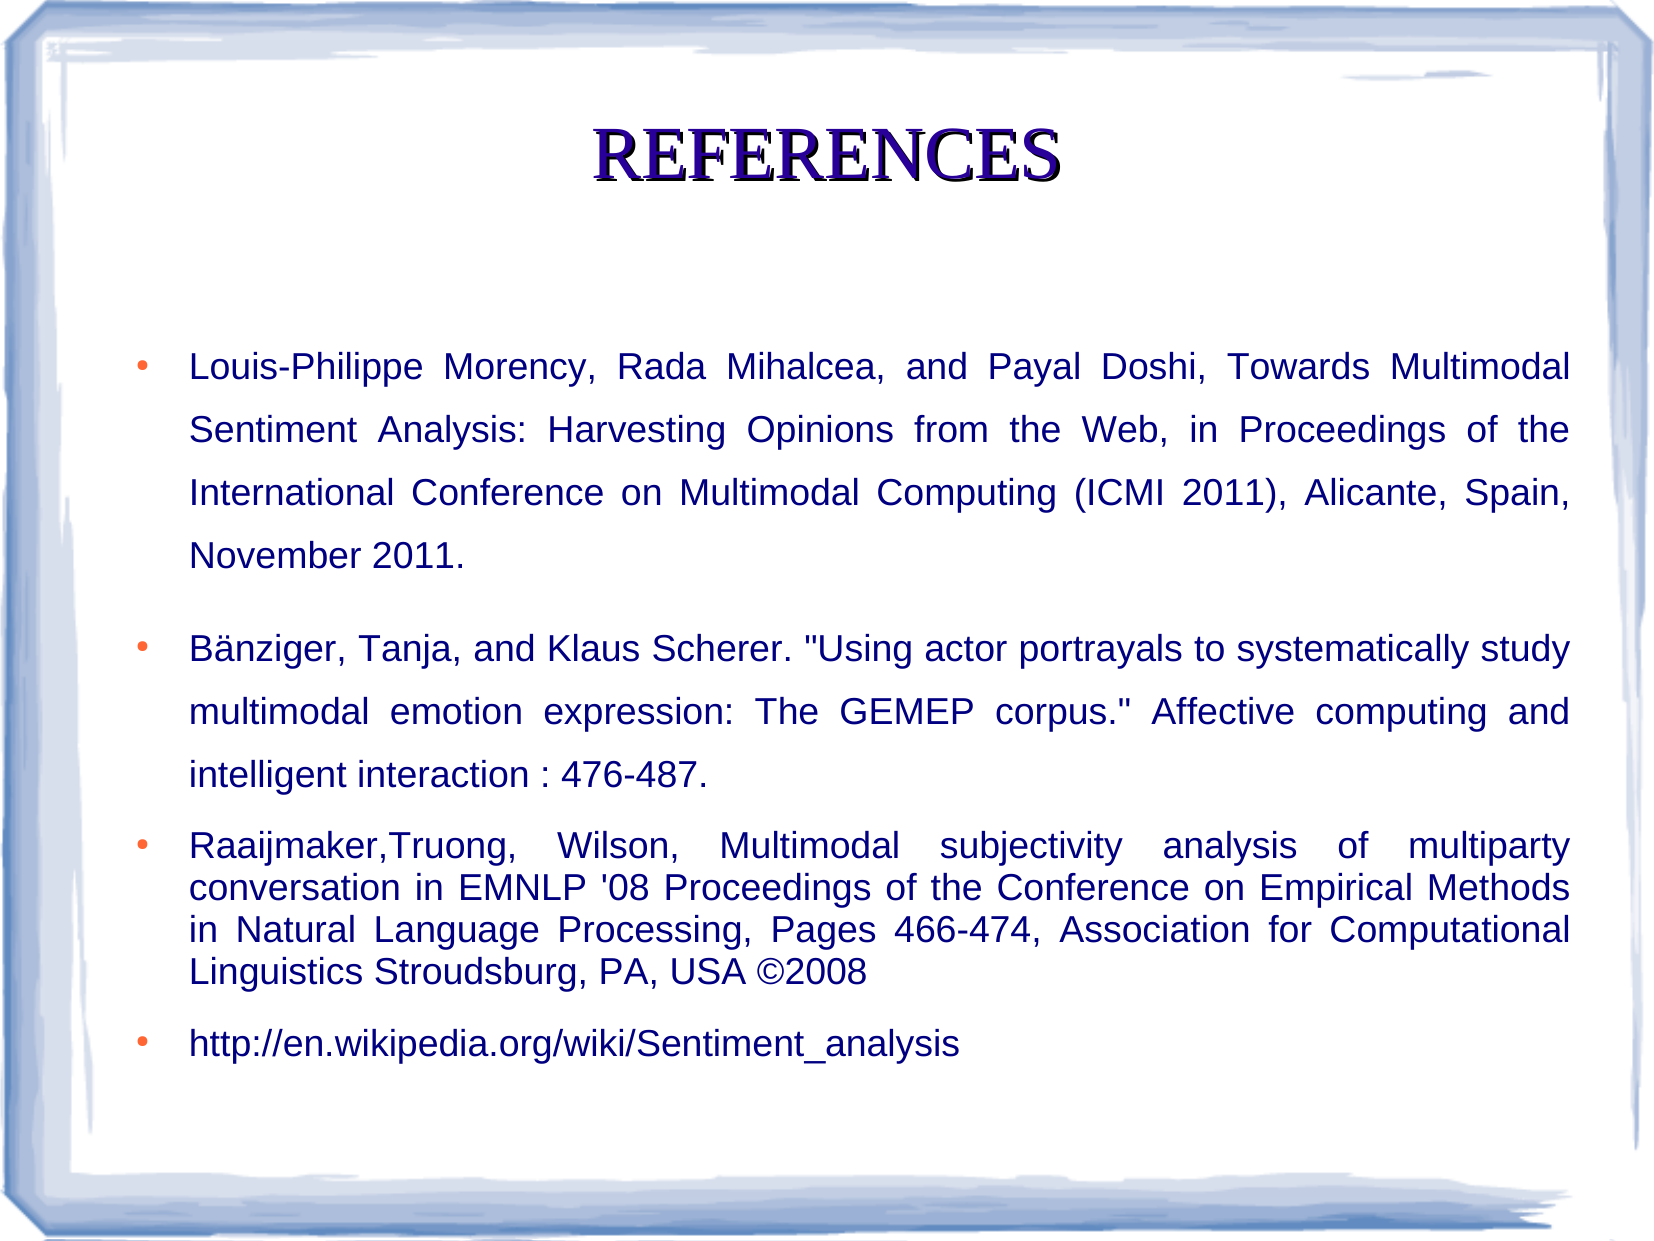

# REFERENCES
Louis-Philippe Morency, Rada Mihalcea, and Payal Doshi, Towards Multimodal Sentiment Analysis: Harvesting Opinions from the Web, in Proceedings of the International Conference on Multimodal Computing (ICMI 2011), Alicante, Spain, November 2011.
Bänziger, Tanja, and Klaus Scherer. "Using actor portrayals to systematically study multimodal emotion expression: The GEMEP corpus." Affective computing and intelligent interaction : 476-487.
Raaijmaker,Truong, Wilson, Multimodal subjectivity analysis of multiparty conversation in EMNLP '08 Proceedings of the Conference on Empirical Methods in Natural Language Processing, Pages 466-474, Association for Computational Linguistics Stroudsburg, PA, USA ©2008
http://en.wikipedia.org/wiki/Sentiment_analysis